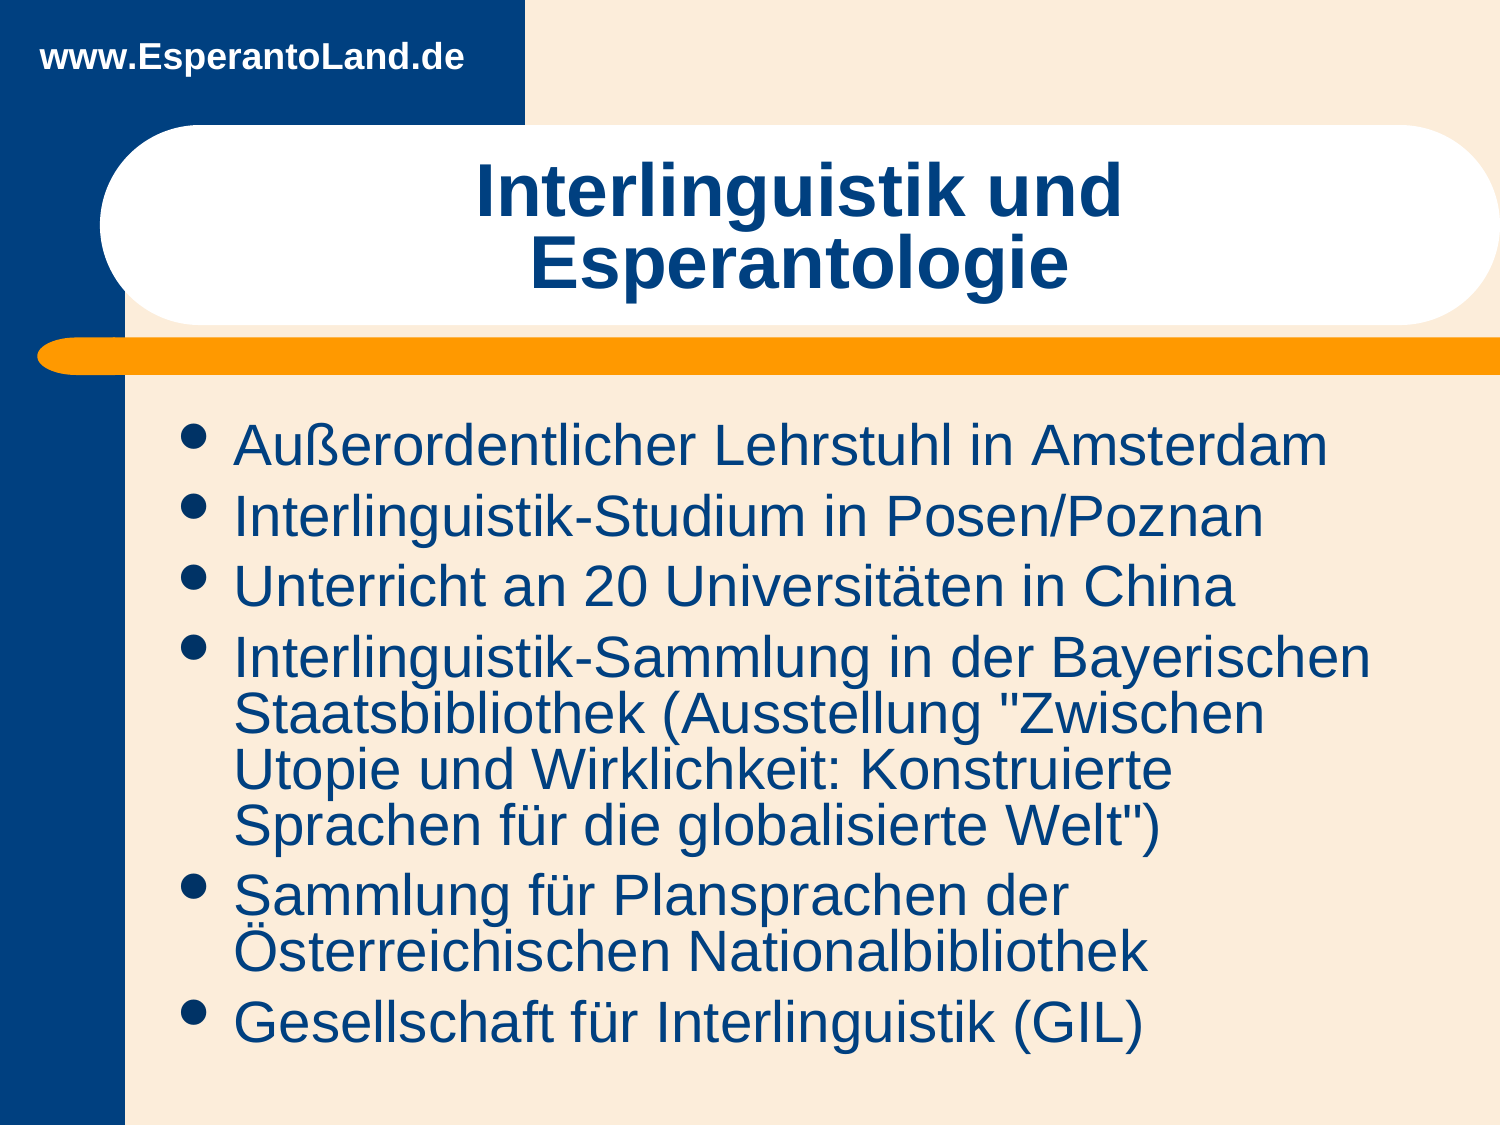

# Interlinguistik und Esperantologie
Außerordentlicher Lehrstuhl in Amsterdam
Interlinguistik-Studium in Posen/Poznan
Unterricht an 20 Universitäten in China
Interlinguistik-Sammlung in der Bayerischen Staatsbibliothek (Ausstellung "Zwischen Utopie und Wirklichkeit: Konstruierte Sprachen für die globalisierte Welt")
Sammlung für Plansprachen der Österreichischen Nationalbibliothek
Gesellschaft für Interlinguistik (GIL)